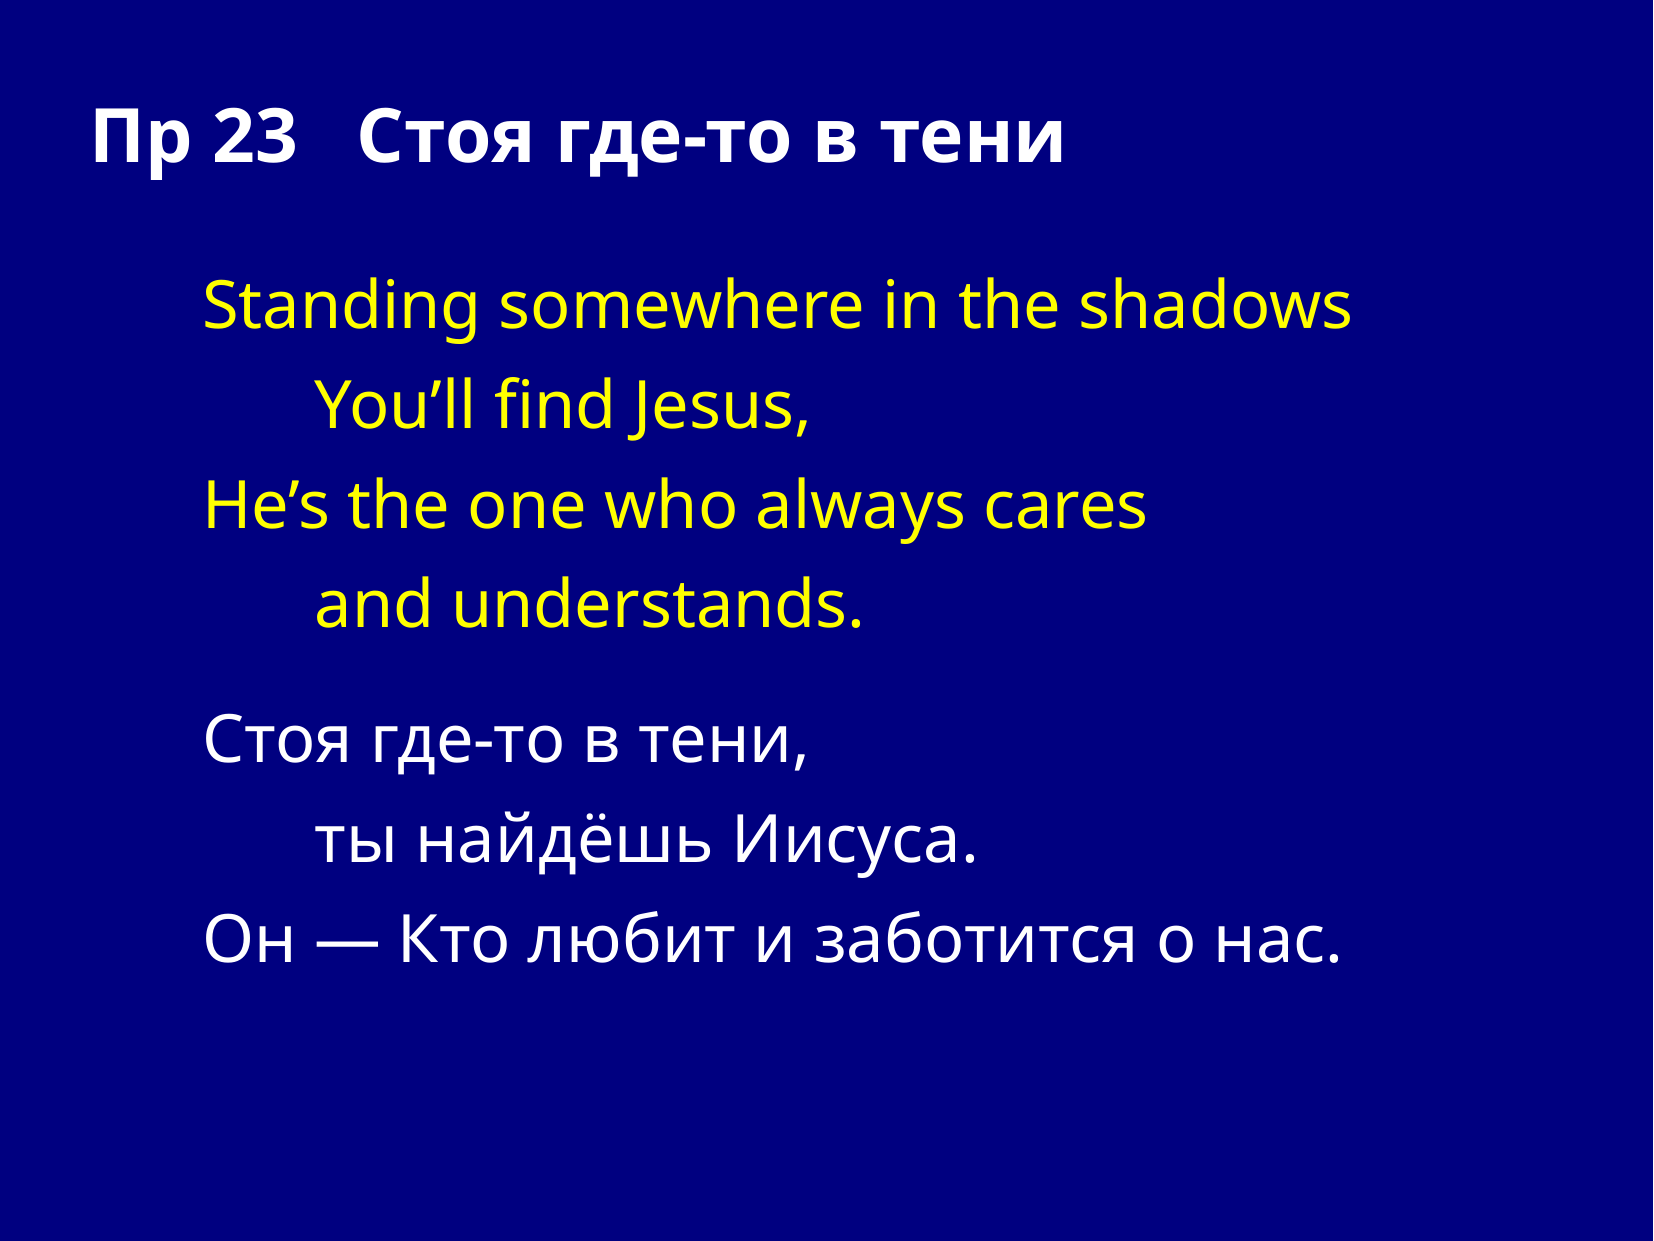

Пр 23 Стоя где-то в тени
	Standing somewhere in the shadows
		You’ll find Jesus,
	He’s the one who always cares
		and understands.
	Стоя где-то в тени,
		ты найдёшь Иисуса.
	Он — Кто любит и заботится о нас.